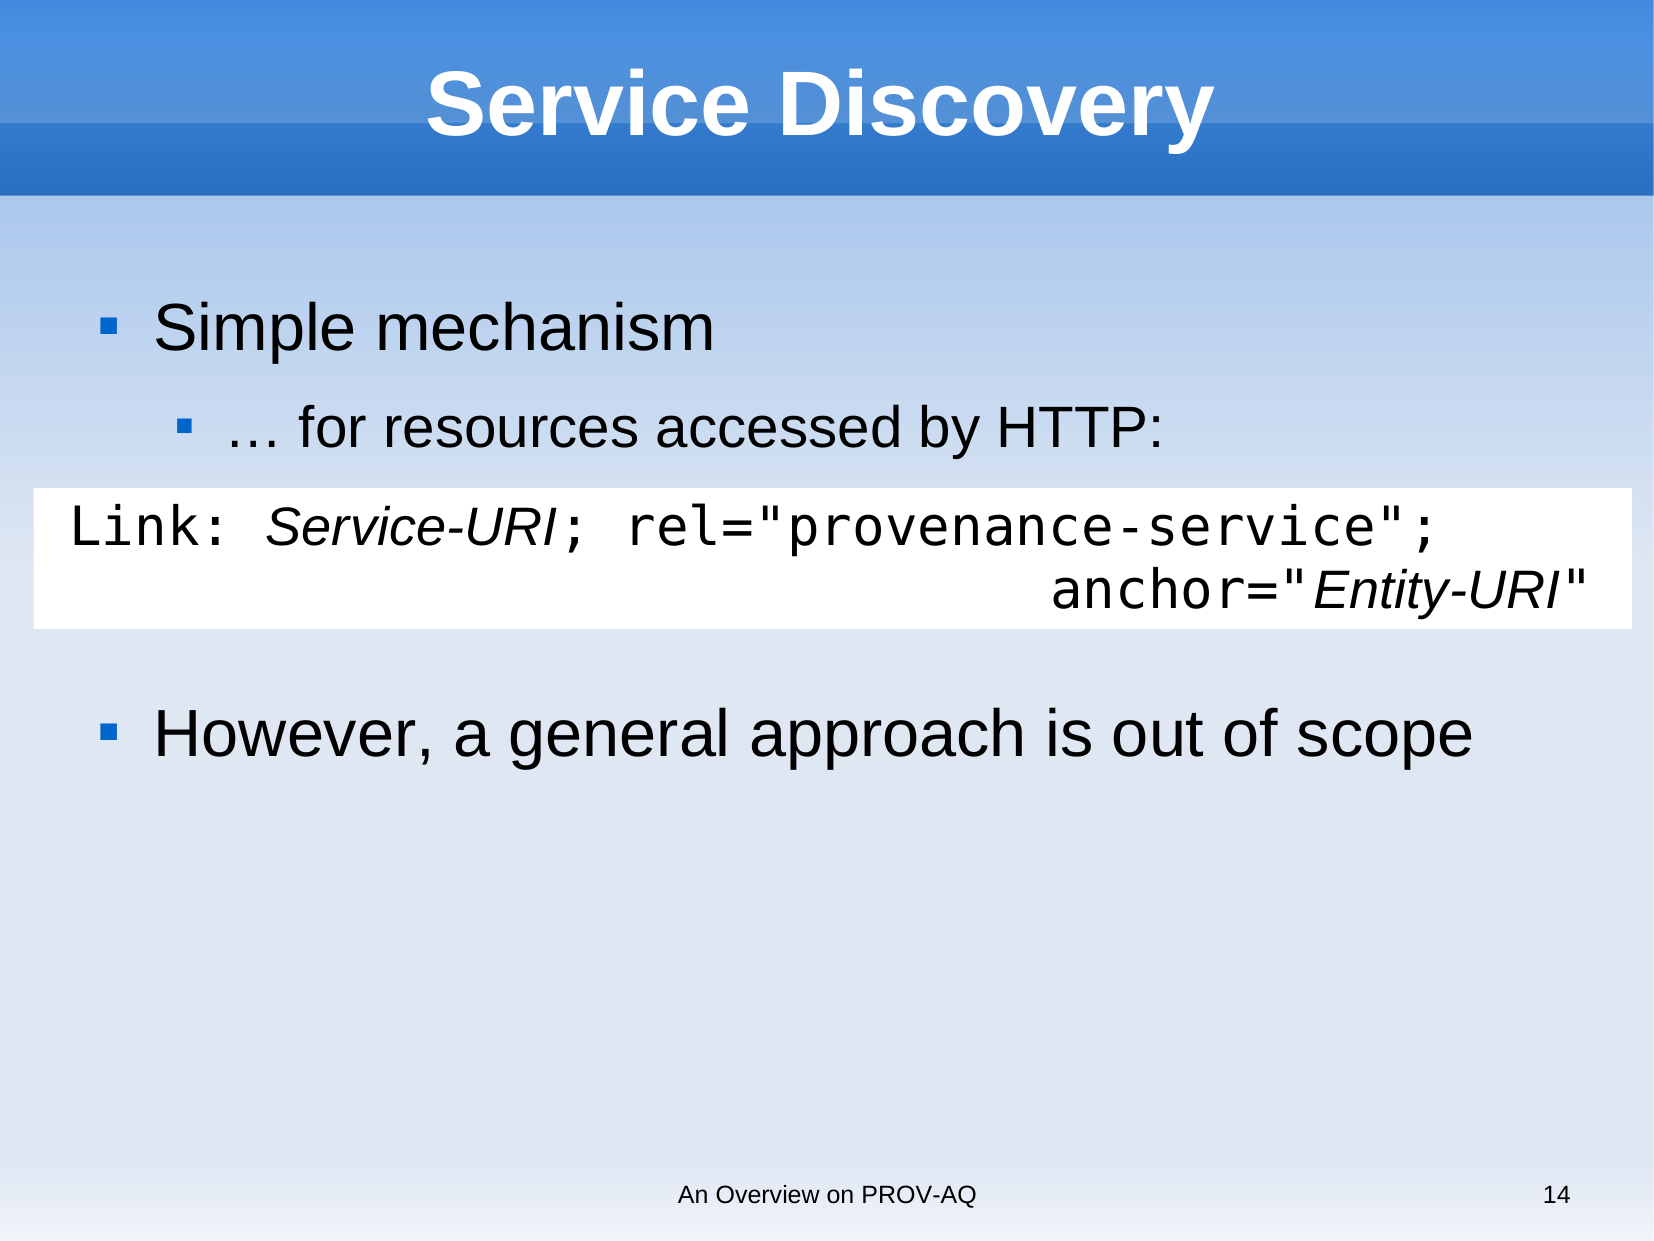

# Service Discovery
Simple mechanism
… for resources accessed by HTTP:
However, a general approach is out of scope
Link: Service-URI; rel="provenance-service";
 anchor="Entity-URI"
An Overview on PROV-AQ
14